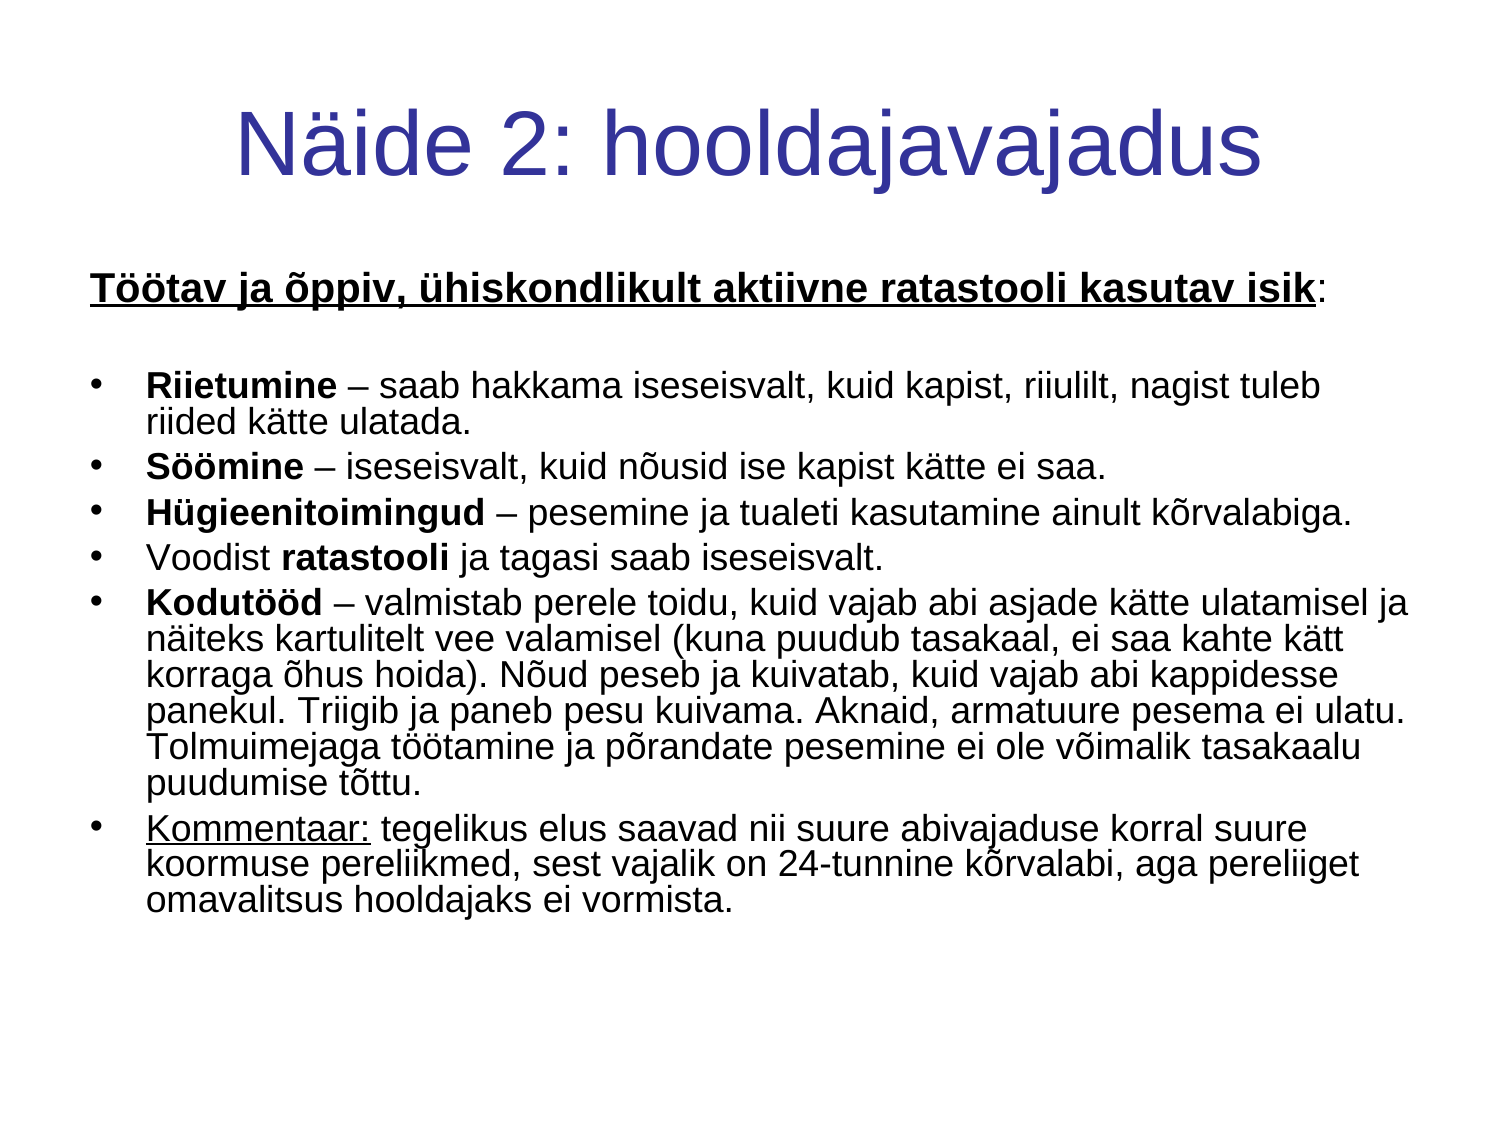

# Näide 2: hooldajavajadus
Töötav ja õppiv, ühiskondlikult aktiivne ratastooli kasutav isik:
Riietumine – saab hakkama iseseisvalt, kuid kapist, riiulilt, nagist tuleb riided kätte ulatada.
Söömine – iseseisvalt, kuid nõusid ise kapist kätte ei saa.
Hügieenitoimingud – pesemine ja tualeti kasutamine ainult kõrvalabiga.
Voodist ratastooli ja tagasi saab iseseisvalt.
Kodutööd – valmistab perele toidu, kuid vajab abi asjade kätte ulatamisel ja näiteks kartulitelt vee valamisel (kuna puudub tasakaal, ei saa kahte kätt korraga õhus hoida). Nõud peseb ja kuivatab, kuid vajab abi kappidesse panekul. Triigib ja paneb pesu kuivama. Aknaid, armatuure pesema ei ulatu. Tolmuimejaga töötamine ja põrandate pesemine ei ole võimalik tasakaalu puudumise tõttu.
Kommentaar: tegelikus elus saavad nii suure abivajaduse korral suure koormuse pereliikmed, sest vajalik on 24-tunnine kõrvalabi, aga pereliiget omavalitsus hooldajaks ei vormista.